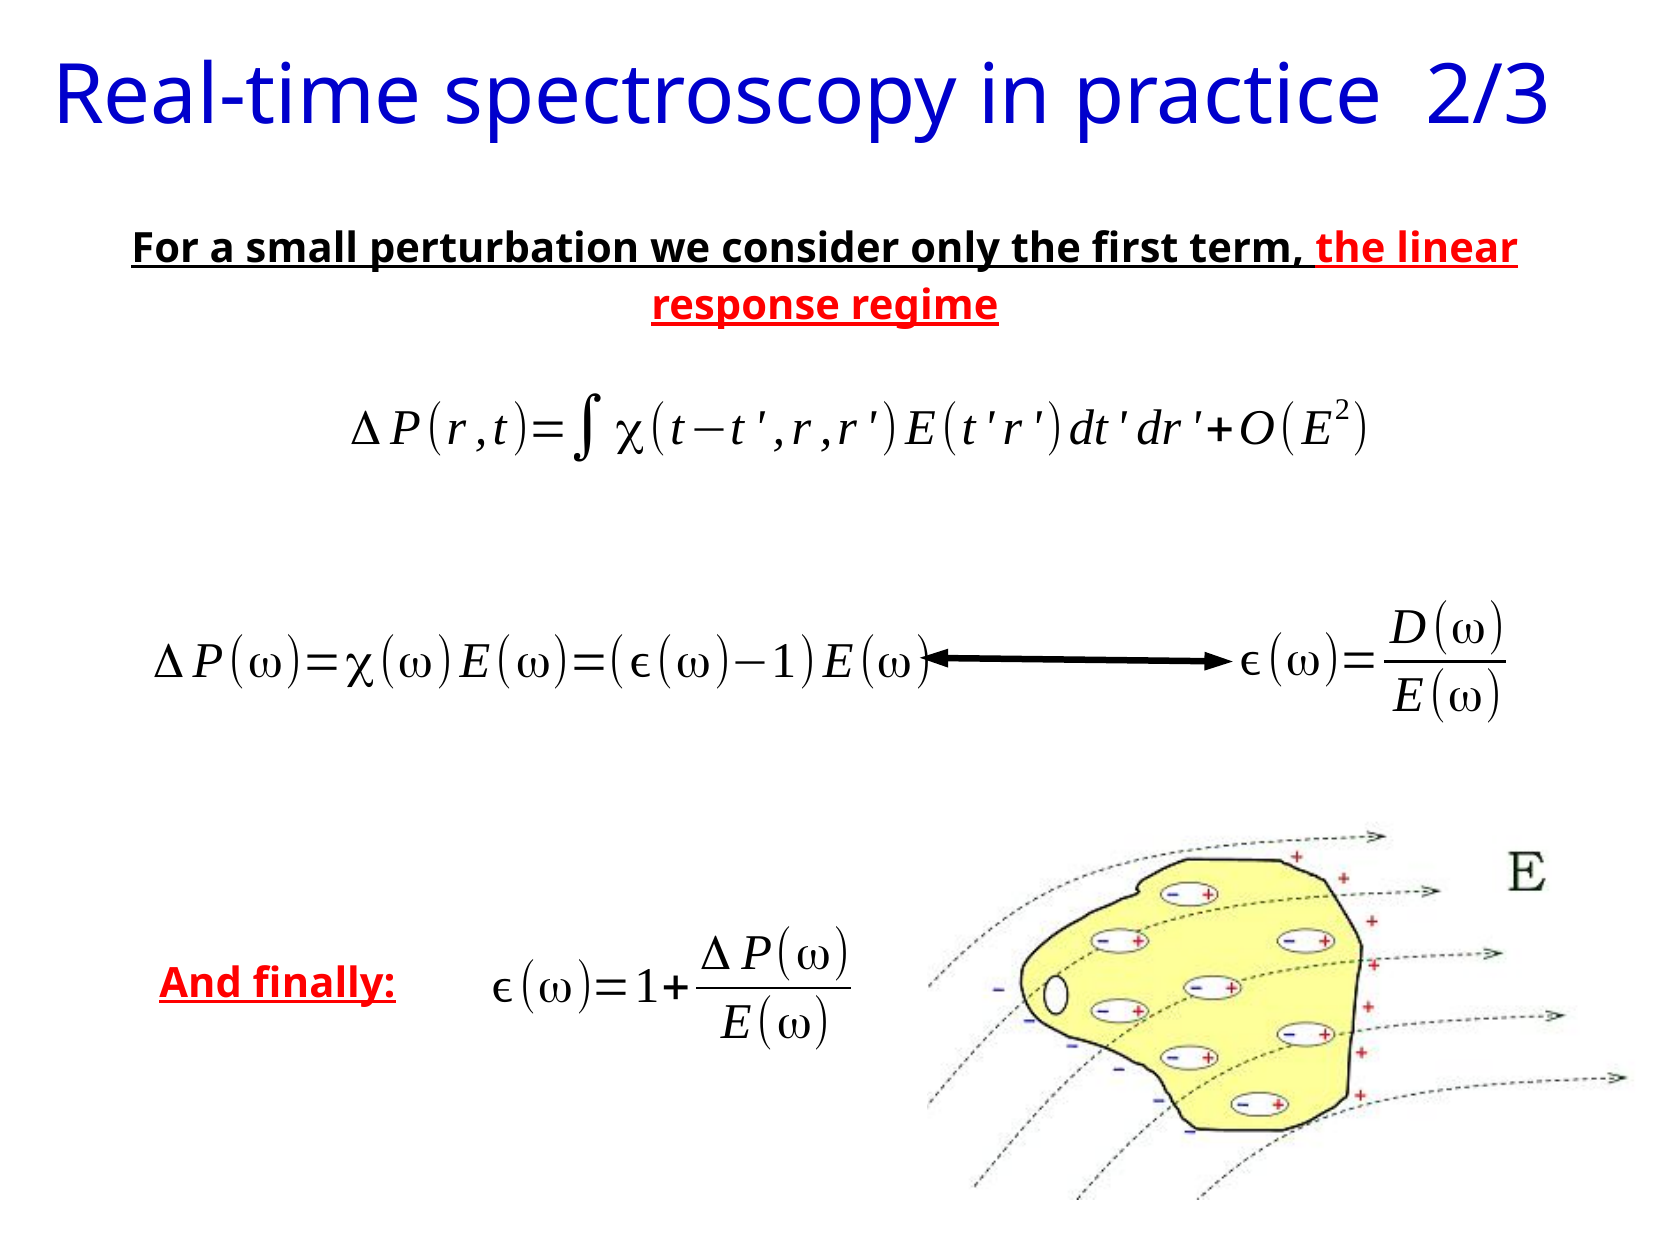

# Real-time spectroscopy in practice 2/3
For a small perturbation we consider only the first term, the linear response regime
And finally:
In general: